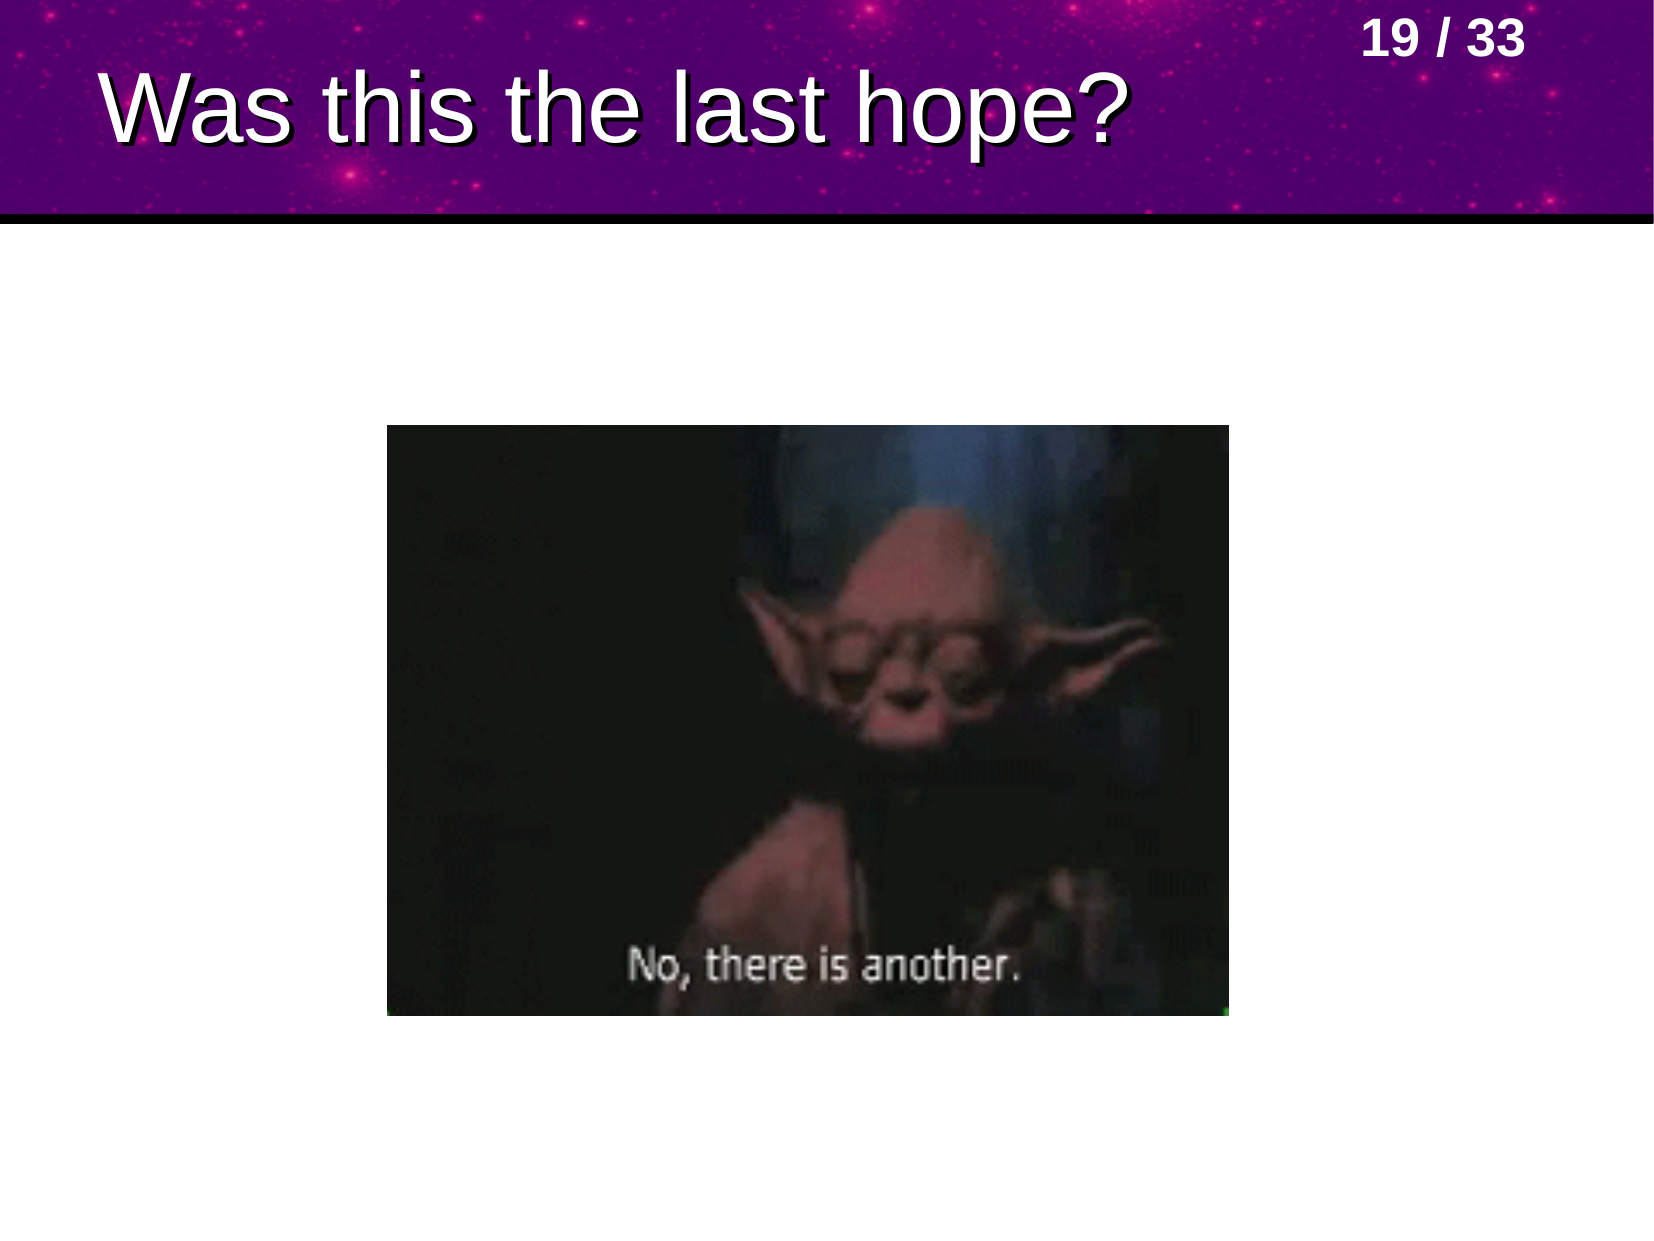

Peak Patch
Was this the last hope?